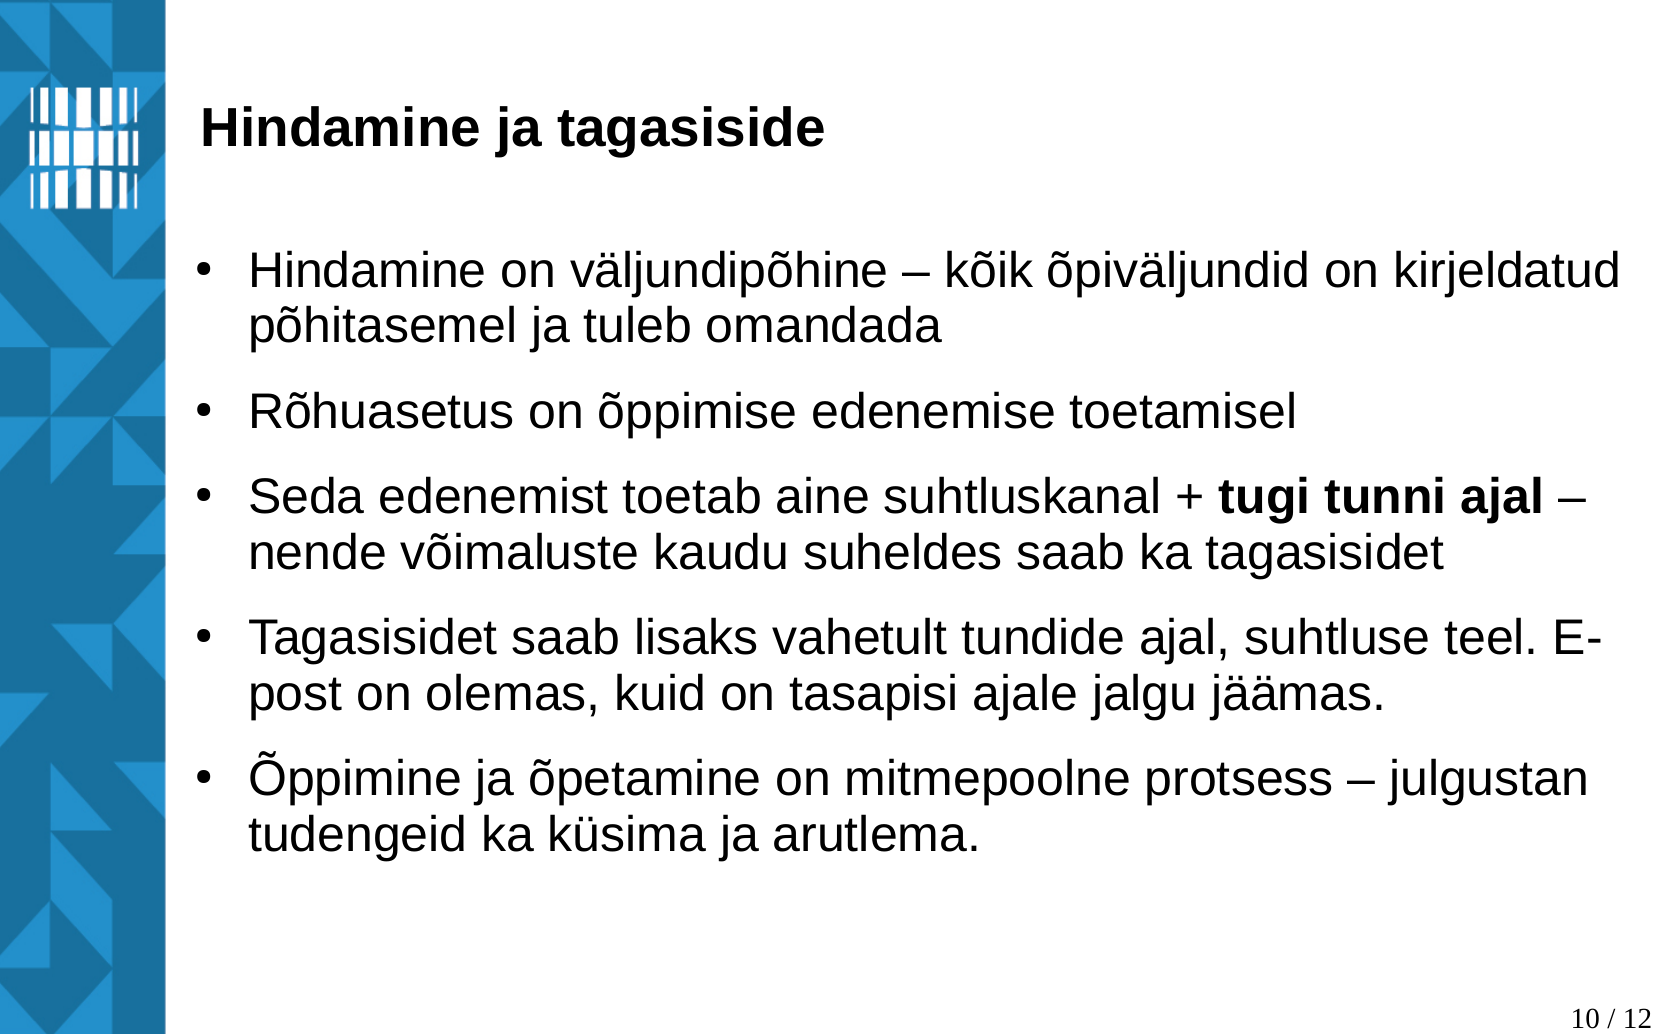

# Hindamine ja tagasiside
Hindamine on väljundipõhine – kõik õpiväljundid on kirjeldatud põhitasemel ja tuleb omandada
Rõhuasetus on õppimise edenemise toetamisel
Seda edenemist toetab aine suhtluskanal + tugi tunni ajal – nende võimaluste kaudu suheldes saab ka tagasisidet
Tagasisidet saab lisaks vahetult tundide ajal, suhtluse teel. E-post on olemas, kuid on tasapisi ajale jalgu jäämas.
Õppimine ja õpetamine on mitmepoolne protsess – julgustan tudengeid ka küsima ja arutlema.
10